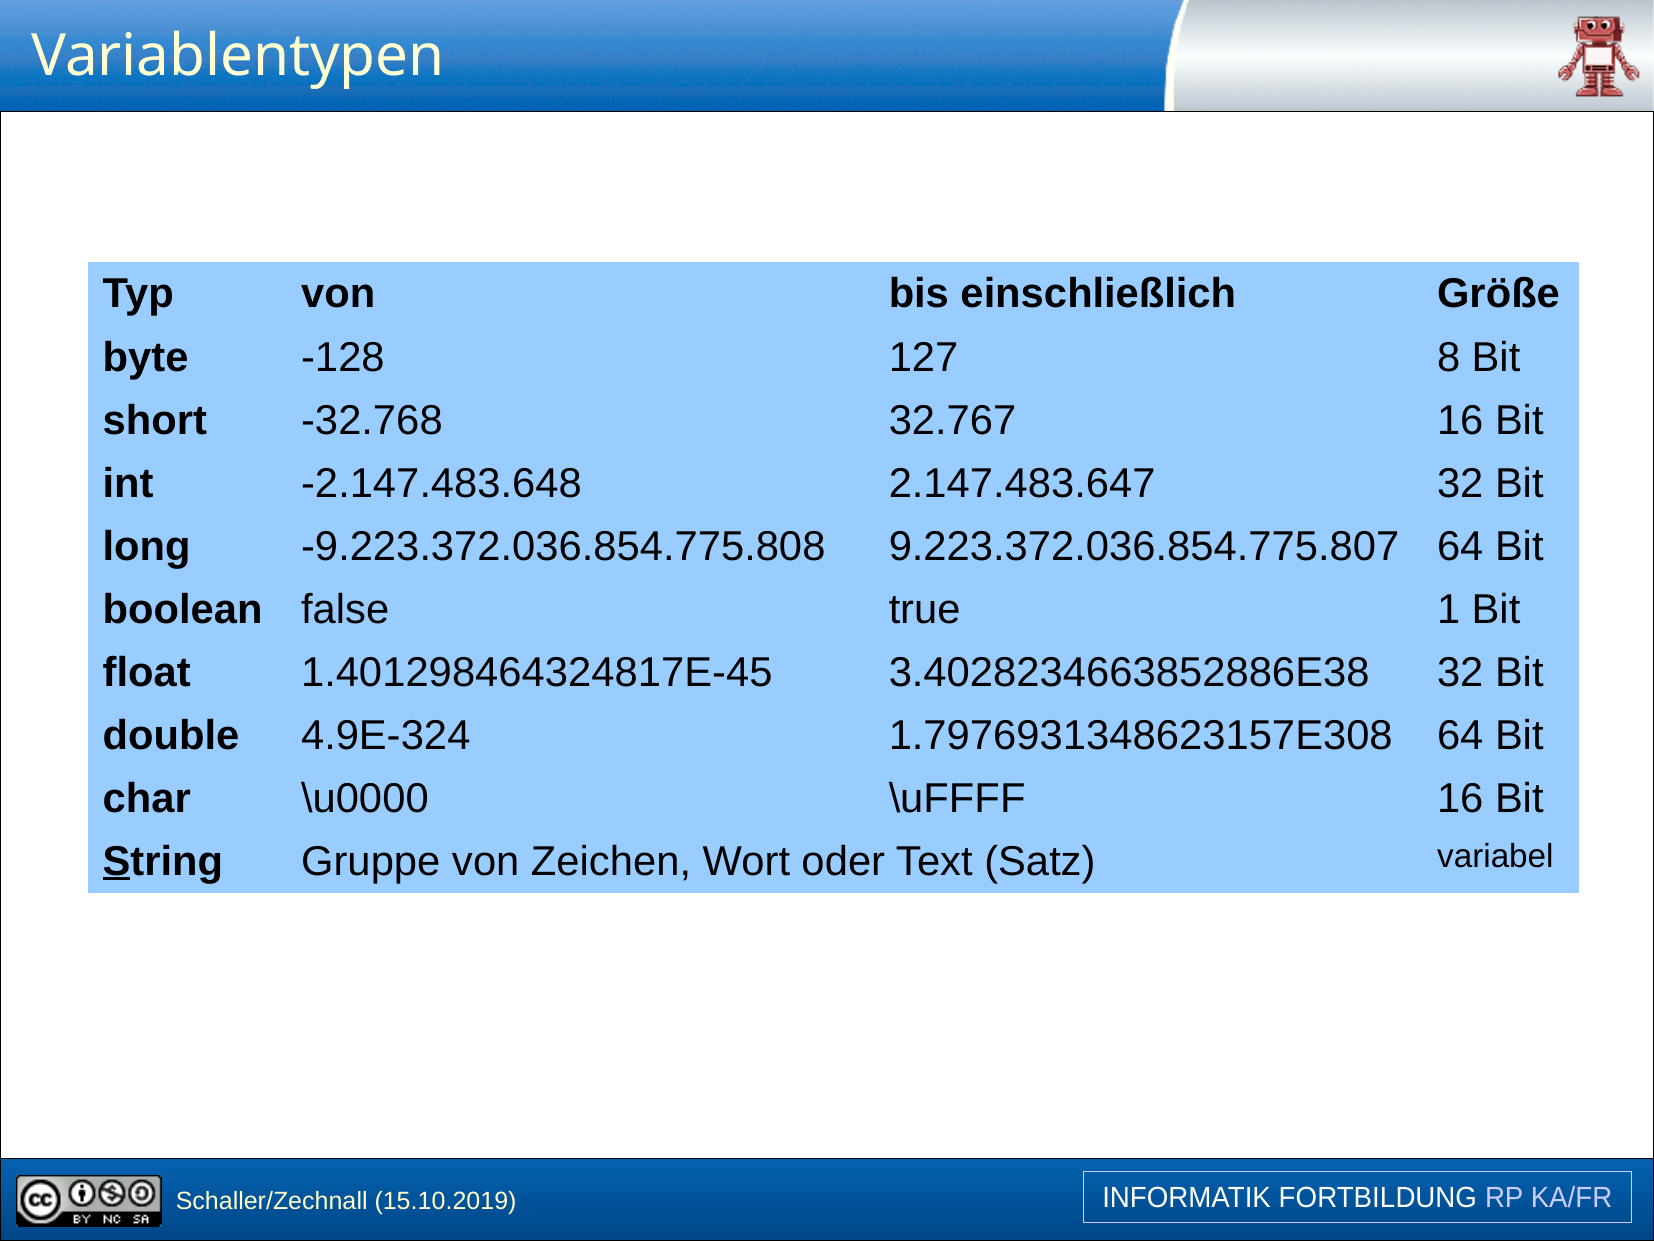

# Variablentypen
| Typ | von | bis einschließlich | Größe |
| --- | --- | --- | --- |
| byte | -128 | 127 | 8 Bit |
| short | -32.768 | 32.767 | 16 Bit |
| int | -2.147.483.648 | 2.147.483.647 | 32 Bit |
| long | -9.223.372.036.854.775.808 | 9.223.372.036.854.775.807 | 64 Bit |
| boolean | false | true | 1 Bit |
| float | 1.401298464324817E-45 | 3.4028234663852886E38 | 32 Bit |
| double | 4.9E-324 | 1.7976931348623157E308 | 64 Bit |
| char | \u0000 | \uFFFF | 16 Bit |
| String | Gruppe von Zeichen, Wort oder Text (Satz) | | variabel |
6
23.04.2009